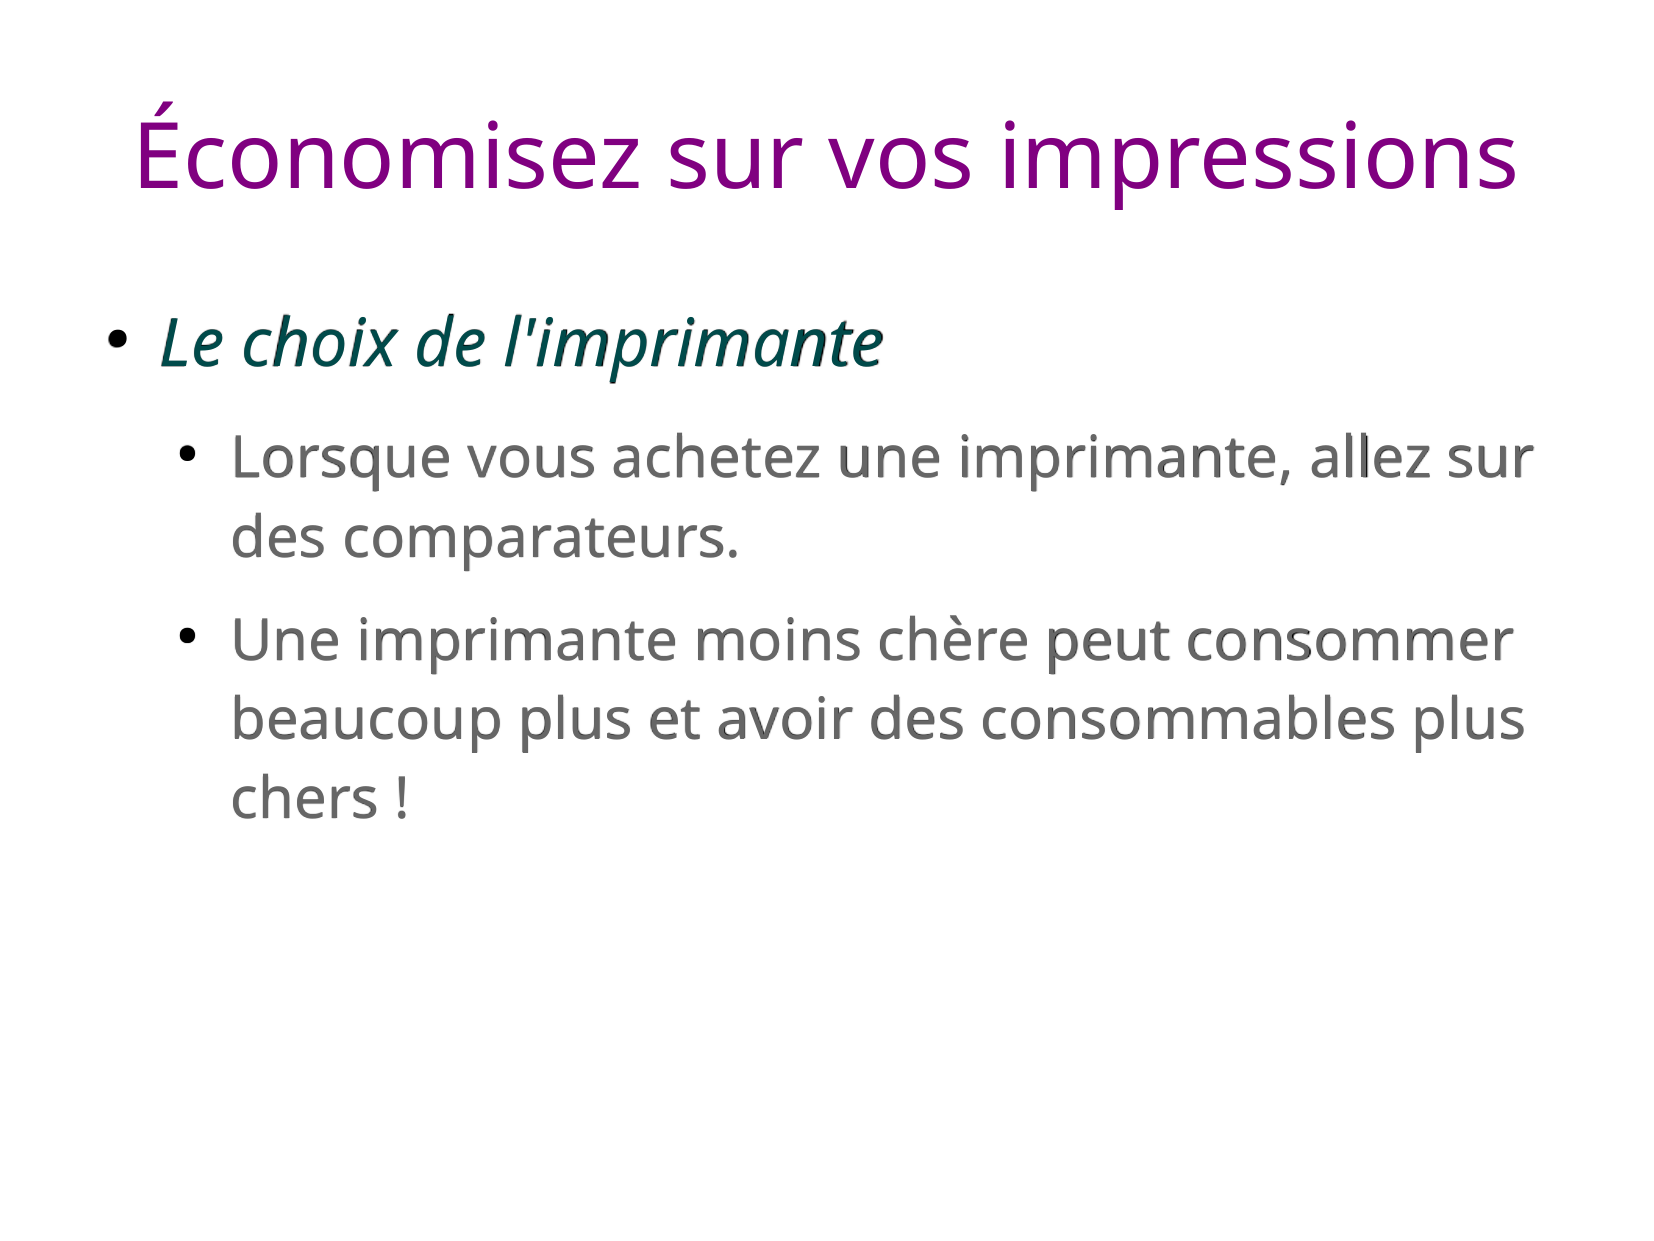

# Économisez sur vos impressions
Le choix de l'imprimante
Lorsque vous achetez une imprimante, allez sur des comparateurs.
Une imprimante moins chère peut consommer beaucoup plus et avoir des consommables plus chers !